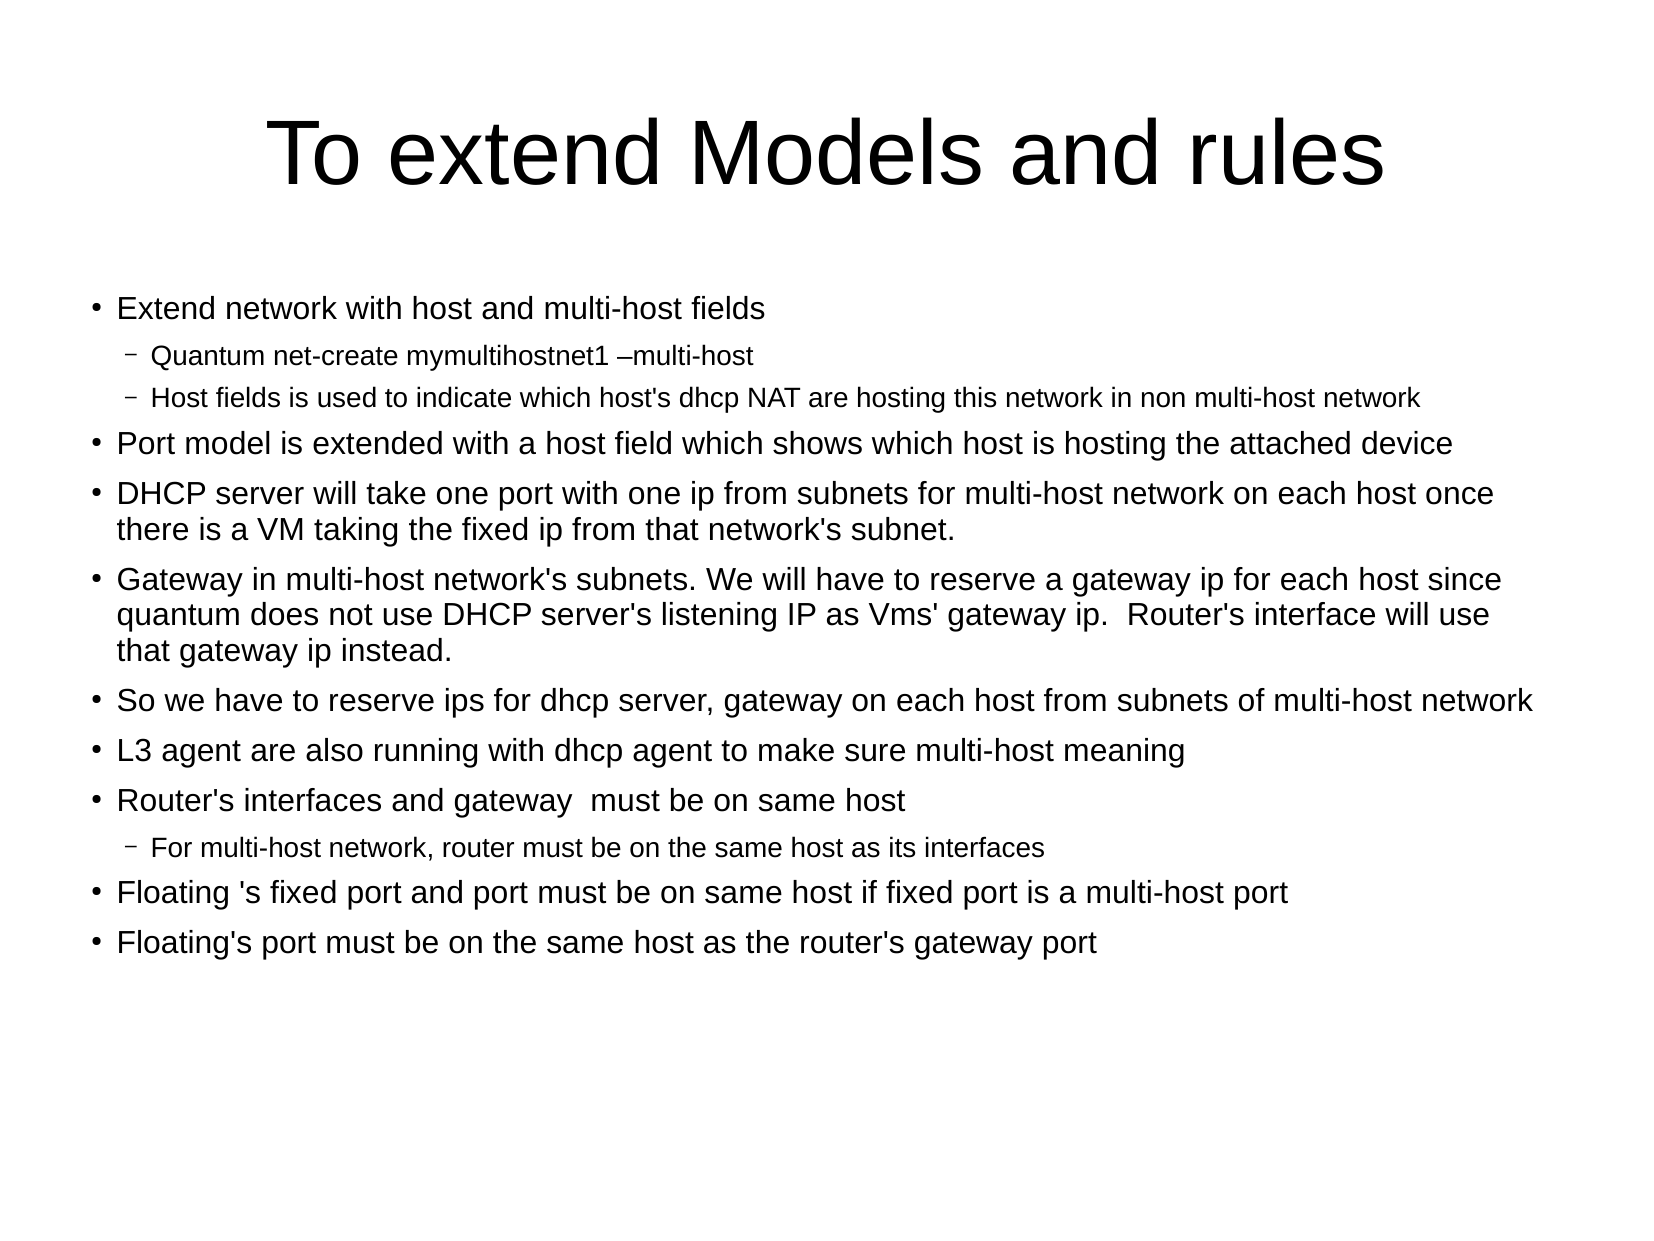

# To extend Models and rules
Extend network with host and multi-host fields
Quantum net-create mymultihostnet1 –multi-host
Host fields is used to indicate which host's dhcp NAT are hosting this network in non multi-host network
Port model is extended with a host field which shows which host is hosting the attached device
DHCP server will take one port with one ip from subnets for multi-host network on each host once there is a VM taking the fixed ip from that network's subnet.
Gateway in multi-host network's subnets. We will have to reserve a gateway ip for each host since quantum does not use DHCP server's listening IP as Vms' gateway ip. Router's interface will use that gateway ip instead.
So we have to reserve ips for dhcp server, gateway on each host from subnets of multi-host network
L3 agent are also running with dhcp agent to make sure multi-host meaning
Router's interfaces and gateway must be on same host
For multi-host network, router must be on the same host as its interfaces
Floating 's fixed port and port must be on same host if fixed port is a multi-host port
Floating's port must be on the same host as the router's gateway port